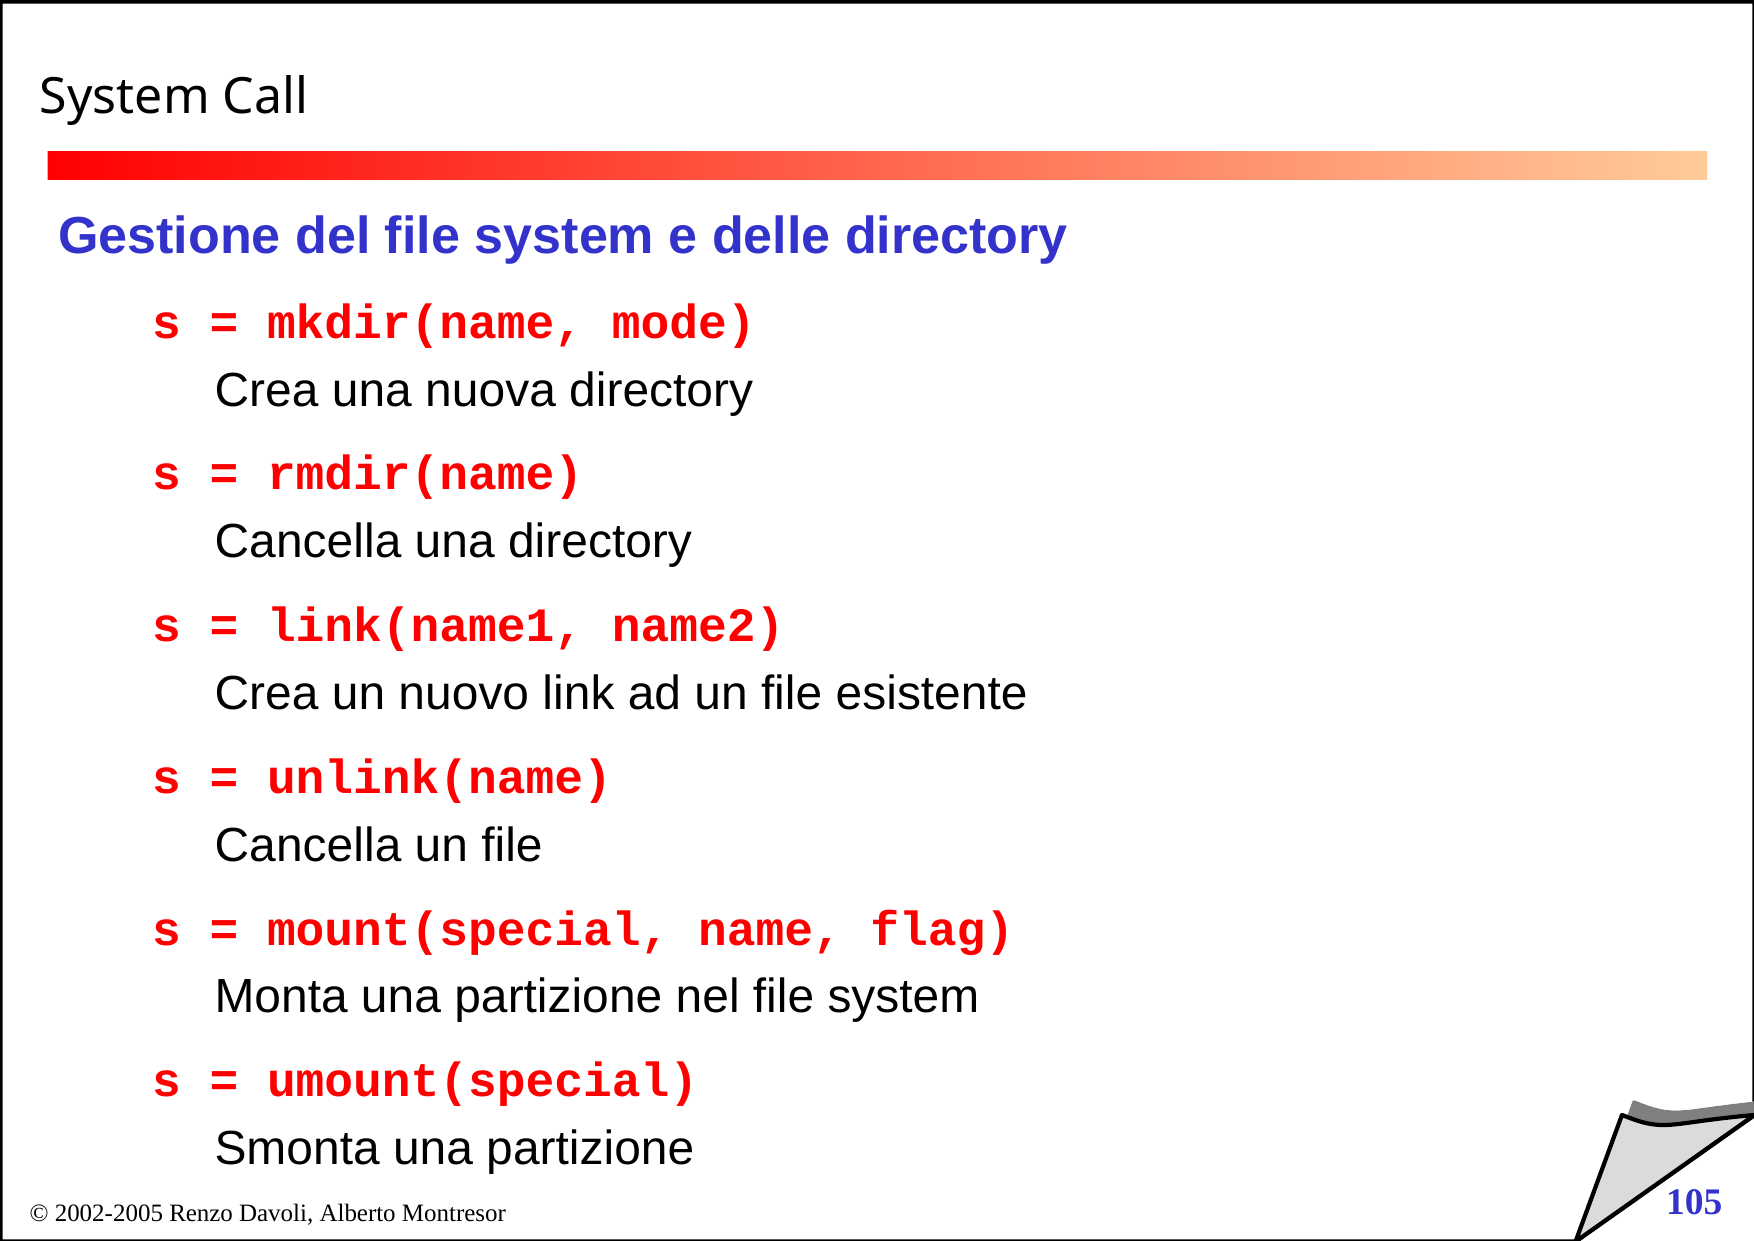

# System Call
Gestione del file system e delle directory
s = mkdir(name, mode)
Crea una nuova directory
s = rmdir(name)
Cancella una directory
s = link(name1, name2)
Crea un nuovo link ad un file esistente
s = unlink(name)
Cancella un file
s = mount(special, name, flag)
Monta una partizione nel file system
s = umount(special)
Smonta una partizione